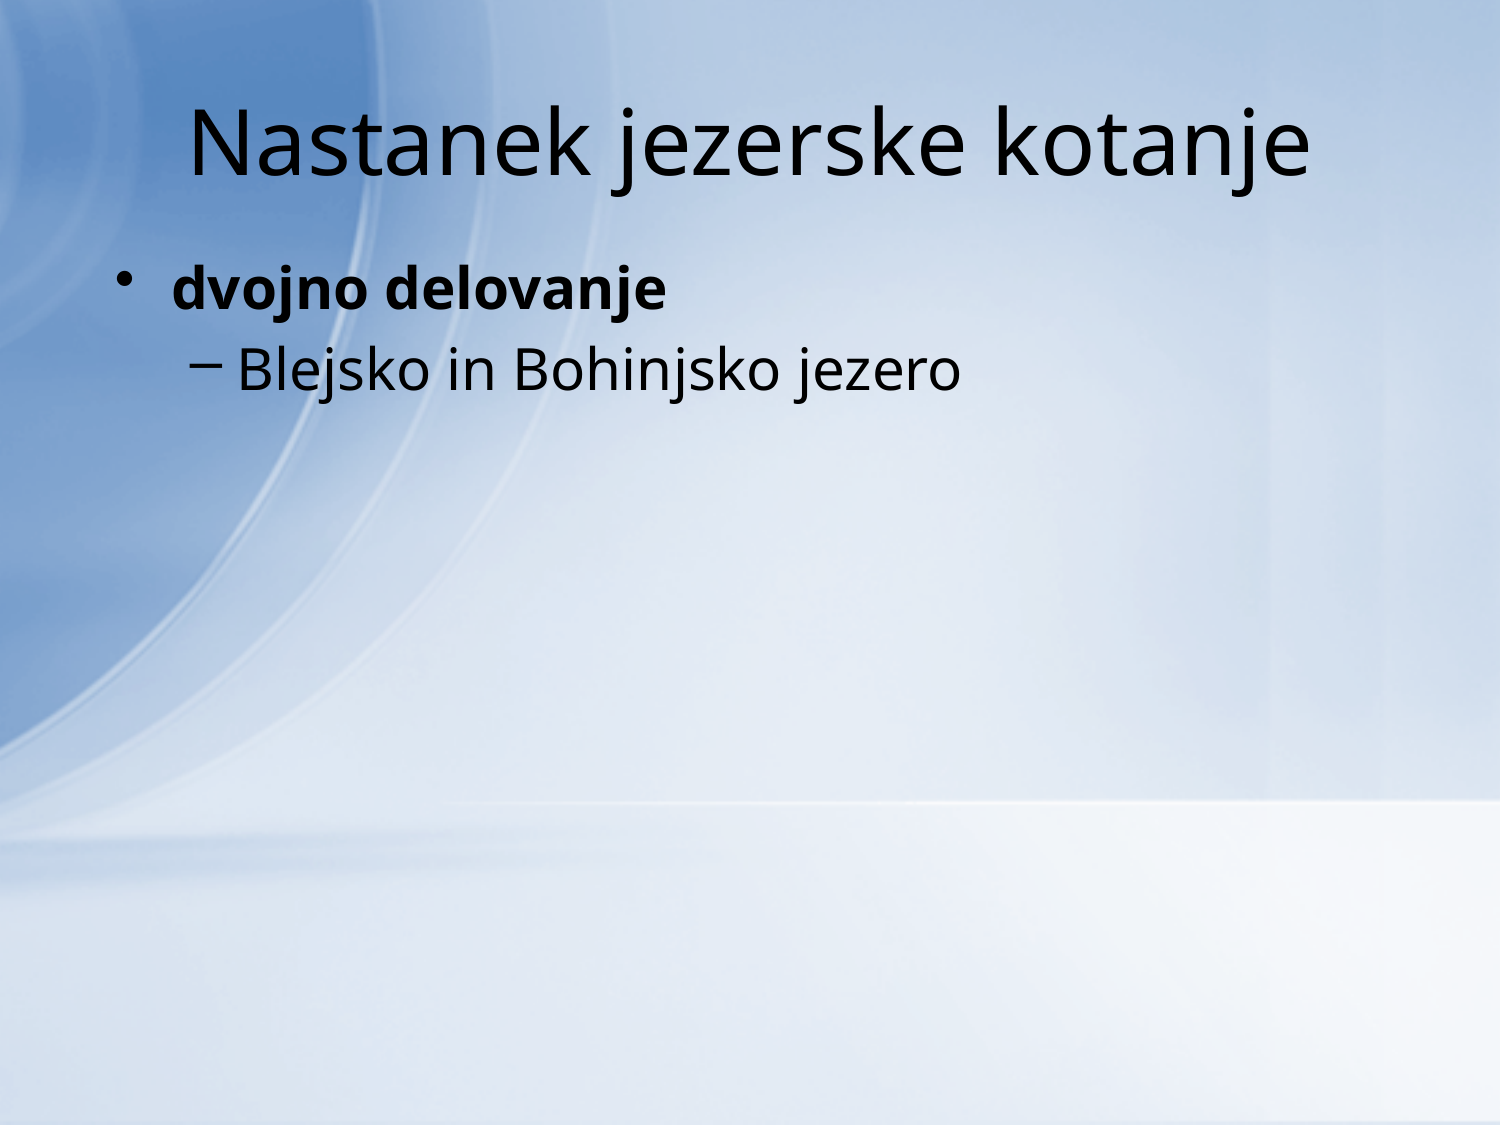

# Nastanek jezerske kotanje
dvojno delovanje
Blejsko in Bohinjsko jezero